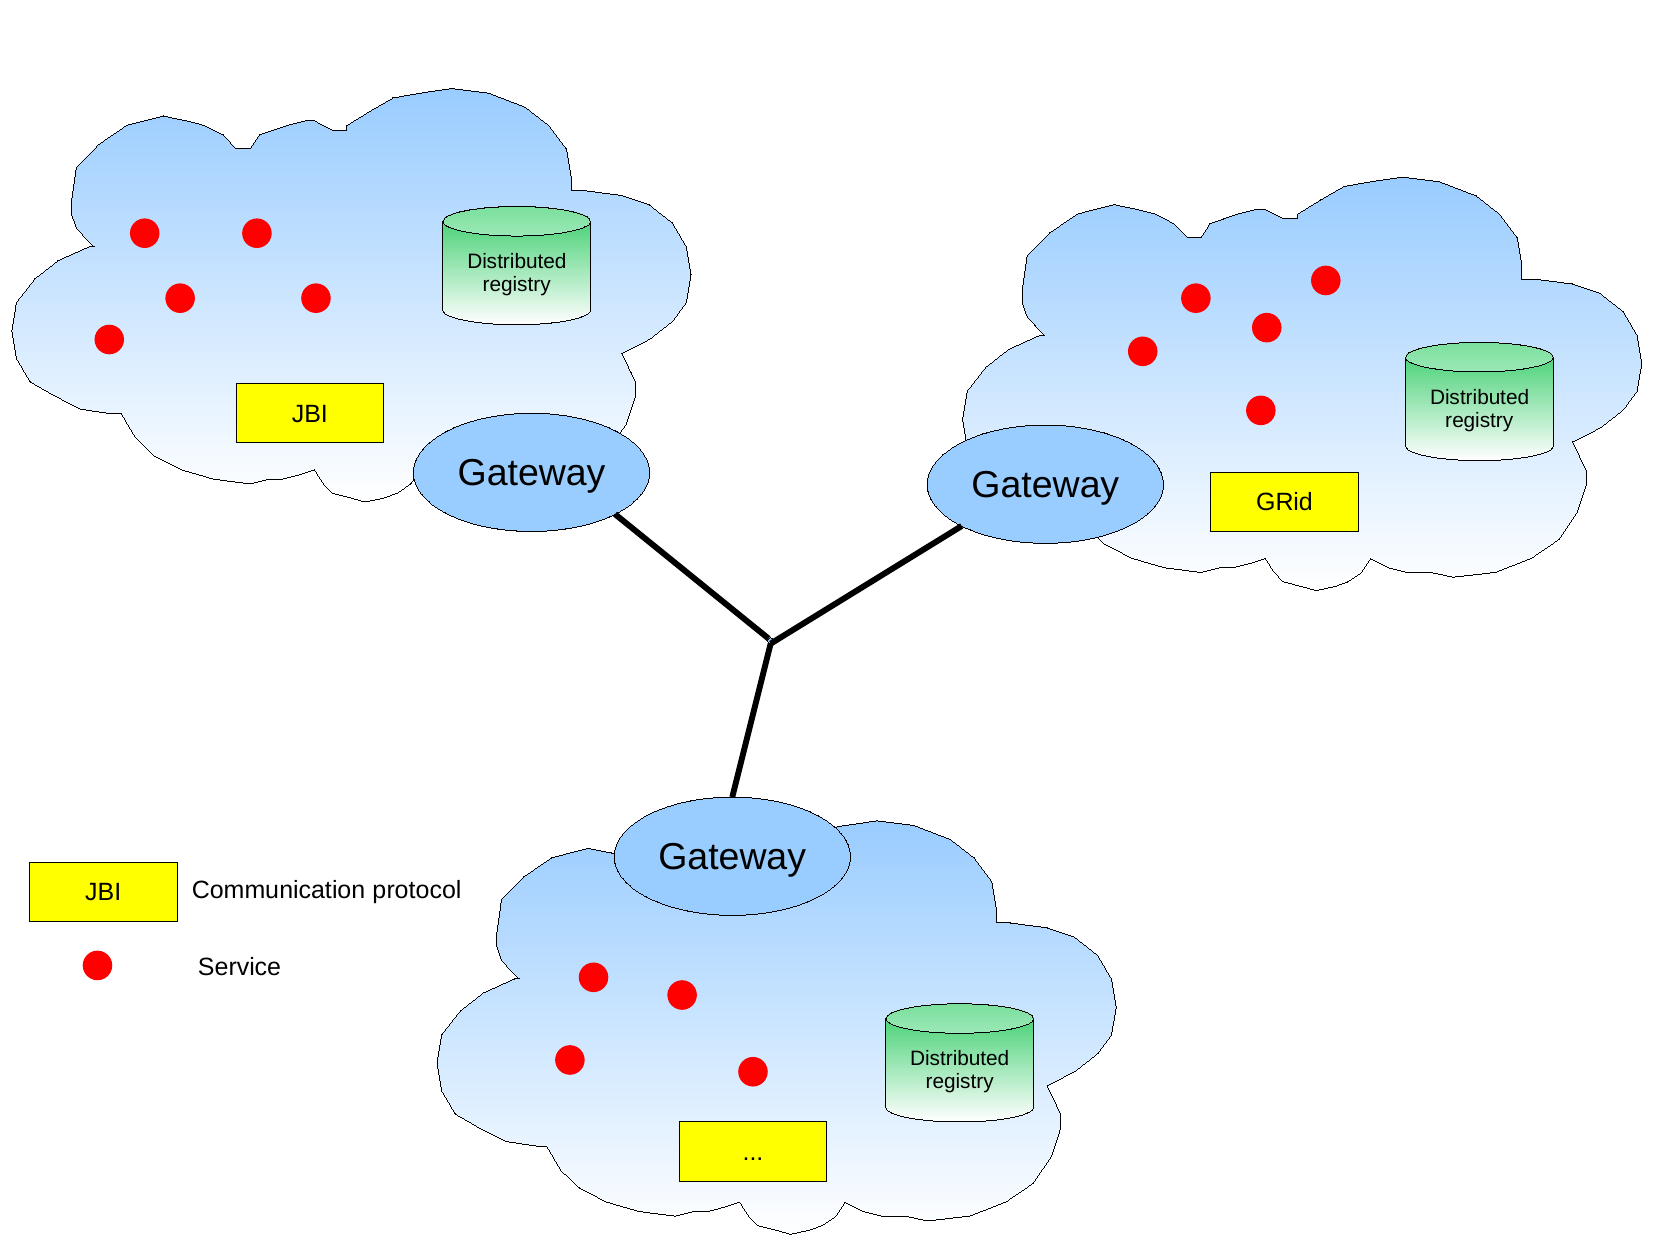

Distributed
registry
Distributed
registry
JBI
Gateway
Gateway
GRid
Gateway
JBI
Communication protocol
Service
Distributed
registry
...